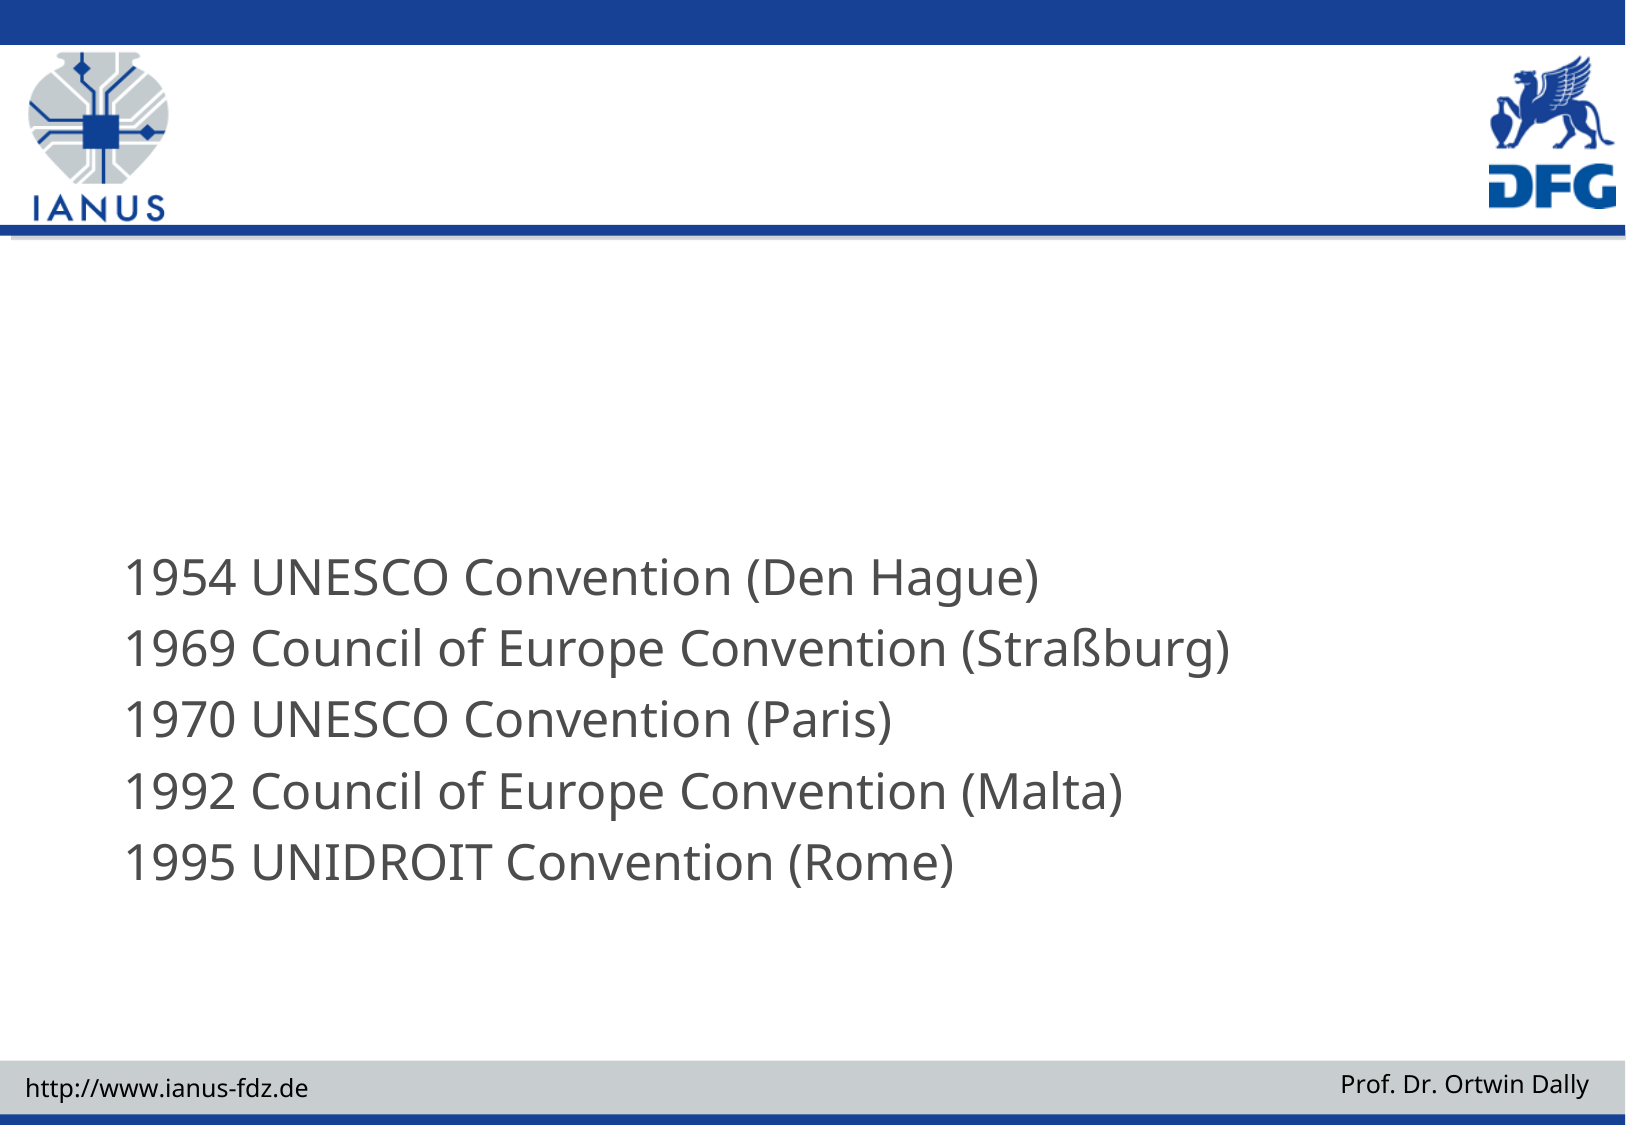

#
1954 UNESCO Convention (Den Hague)
1969 Council of Europe Convention (Straßburg)
1970 UNESCO Convention (Paris)
1992 Council of Europe Convention (Malta)
1995 UNIDROIT Convention (Rome)